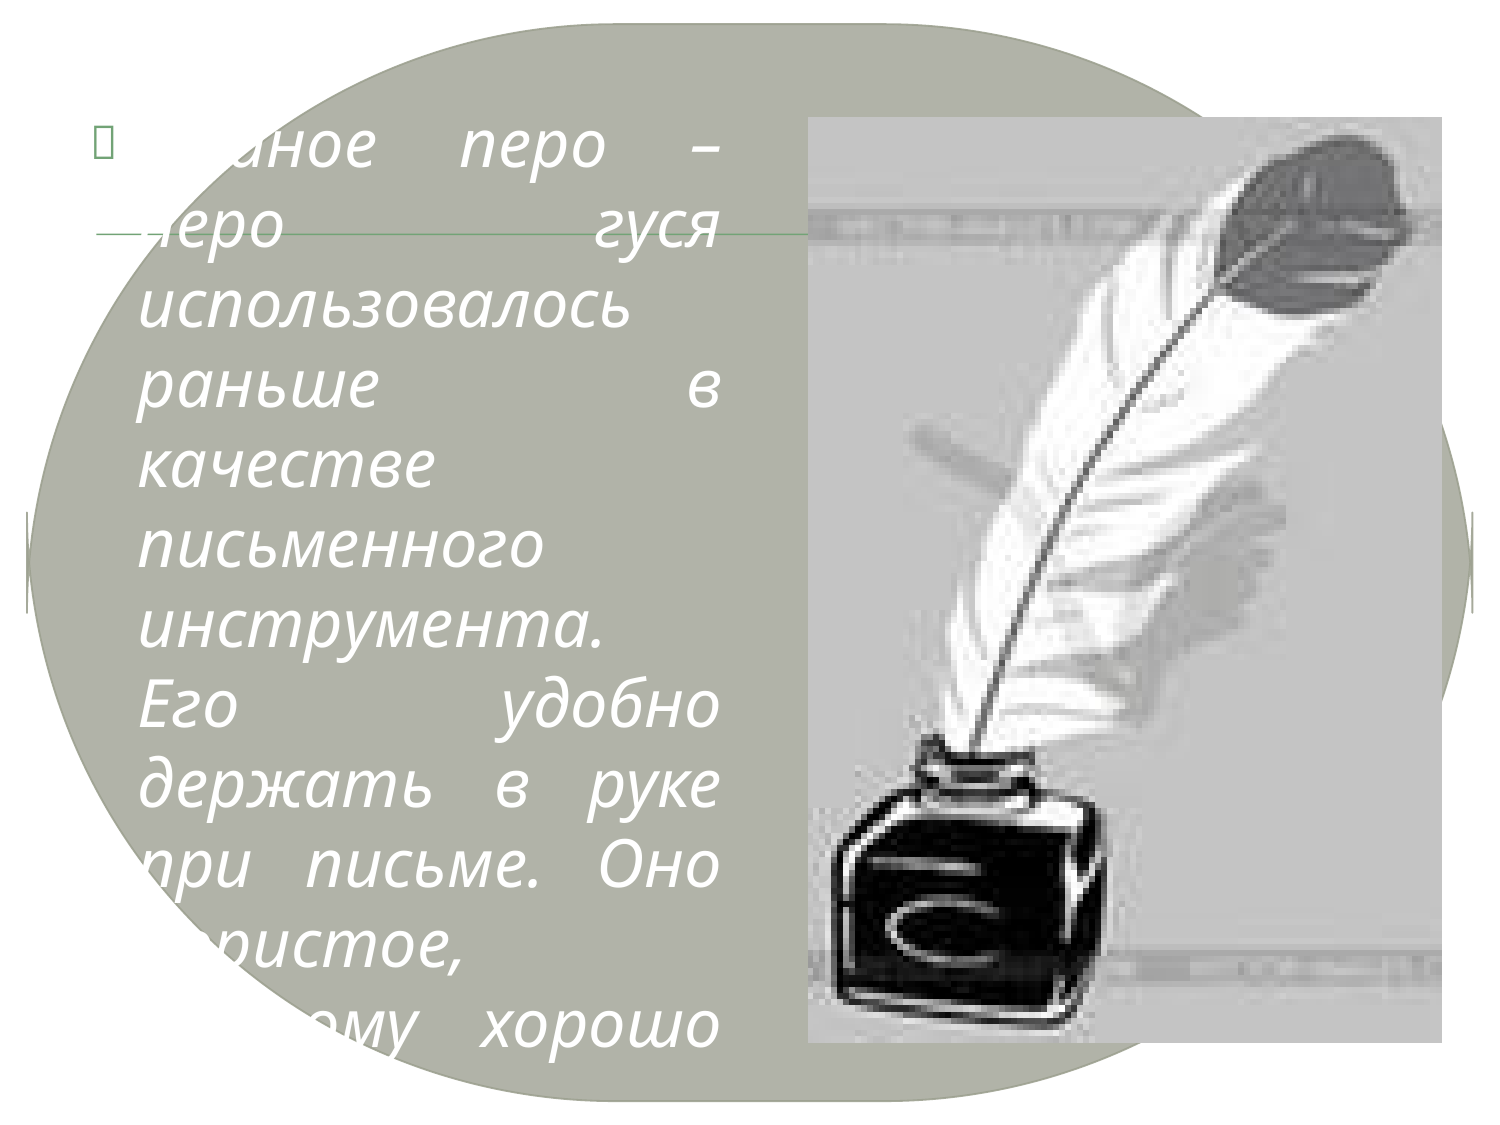

#
Гусиное перо – перо гуся использовалось раньше в качестве письменного инструмента. Его удобно держать в руке при письме. Оно пористое, поэтому хорошо впитывало чернила.